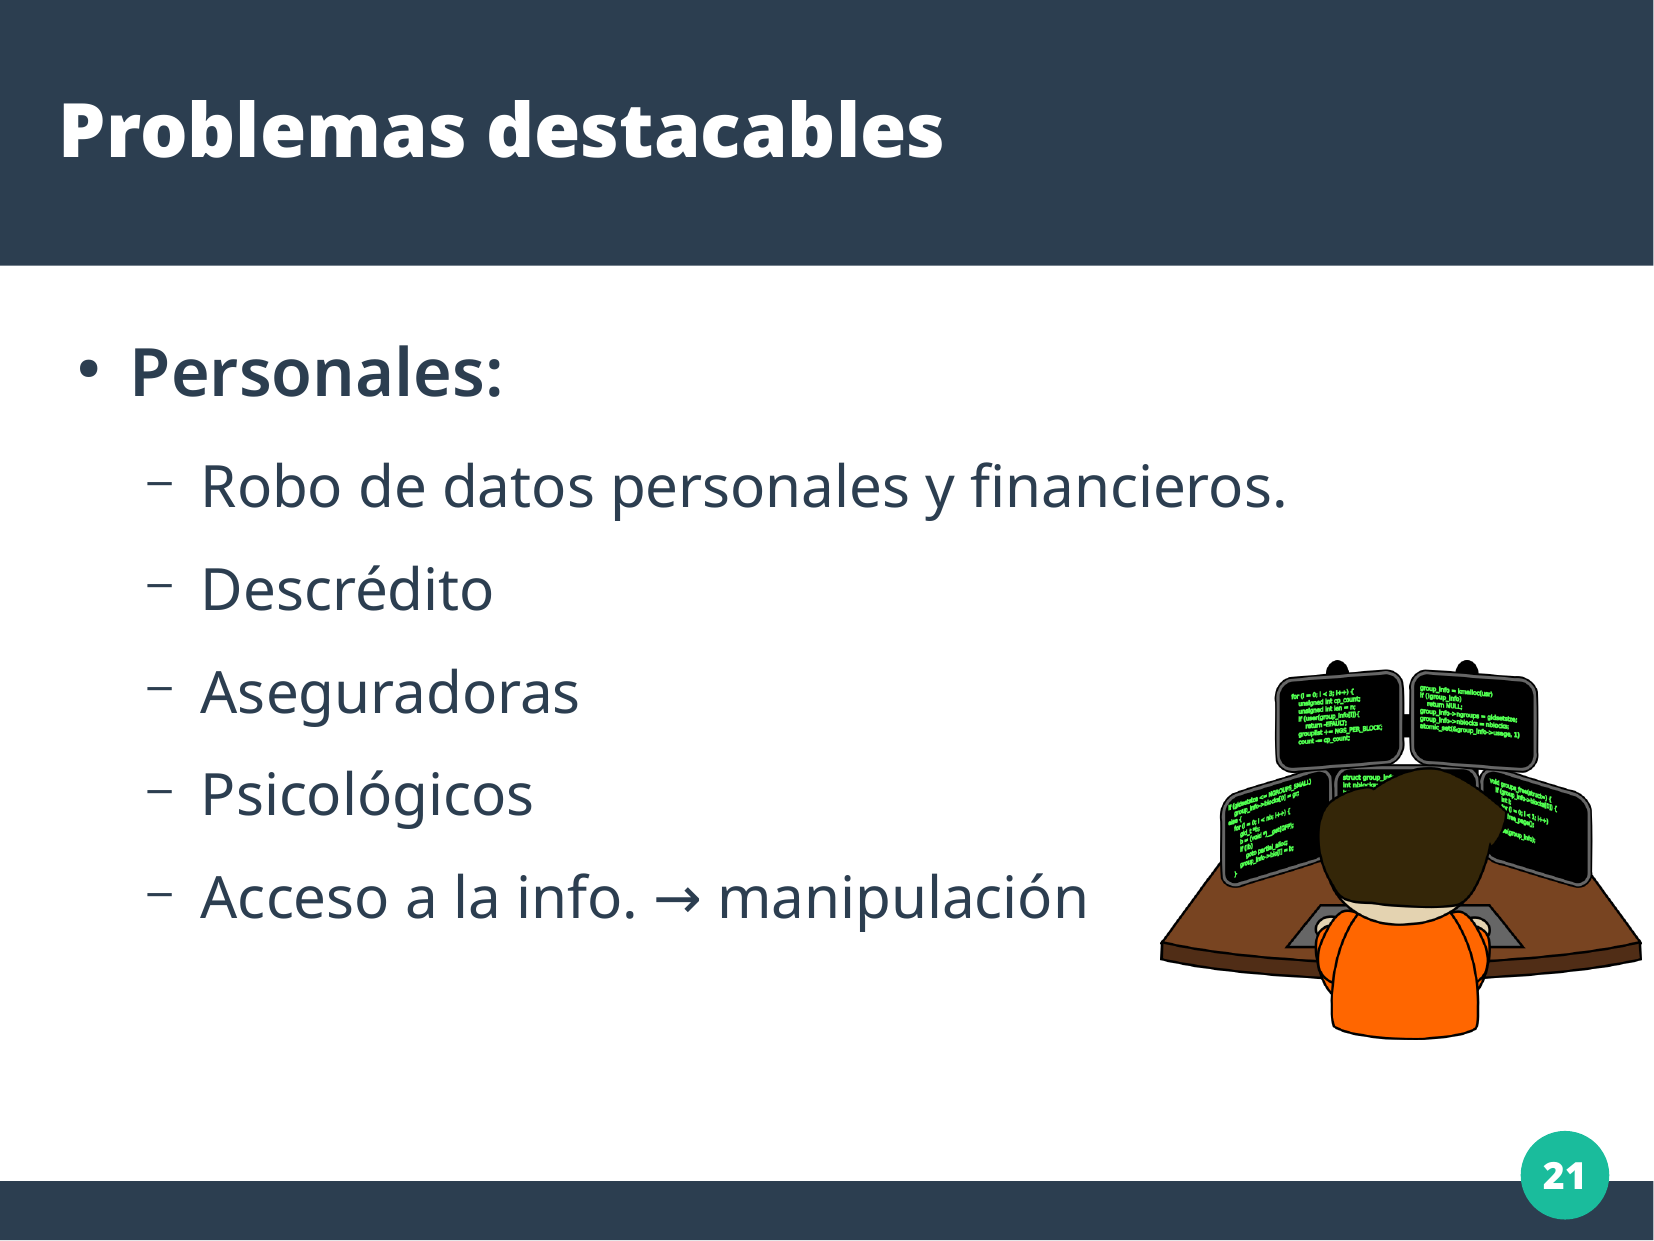

# Problemas destacables
Personales:
Robo de datos personales y financieros.
Descrédito
Aseguradoras
Psicológicos
Acceso a la info. → manipulación
21